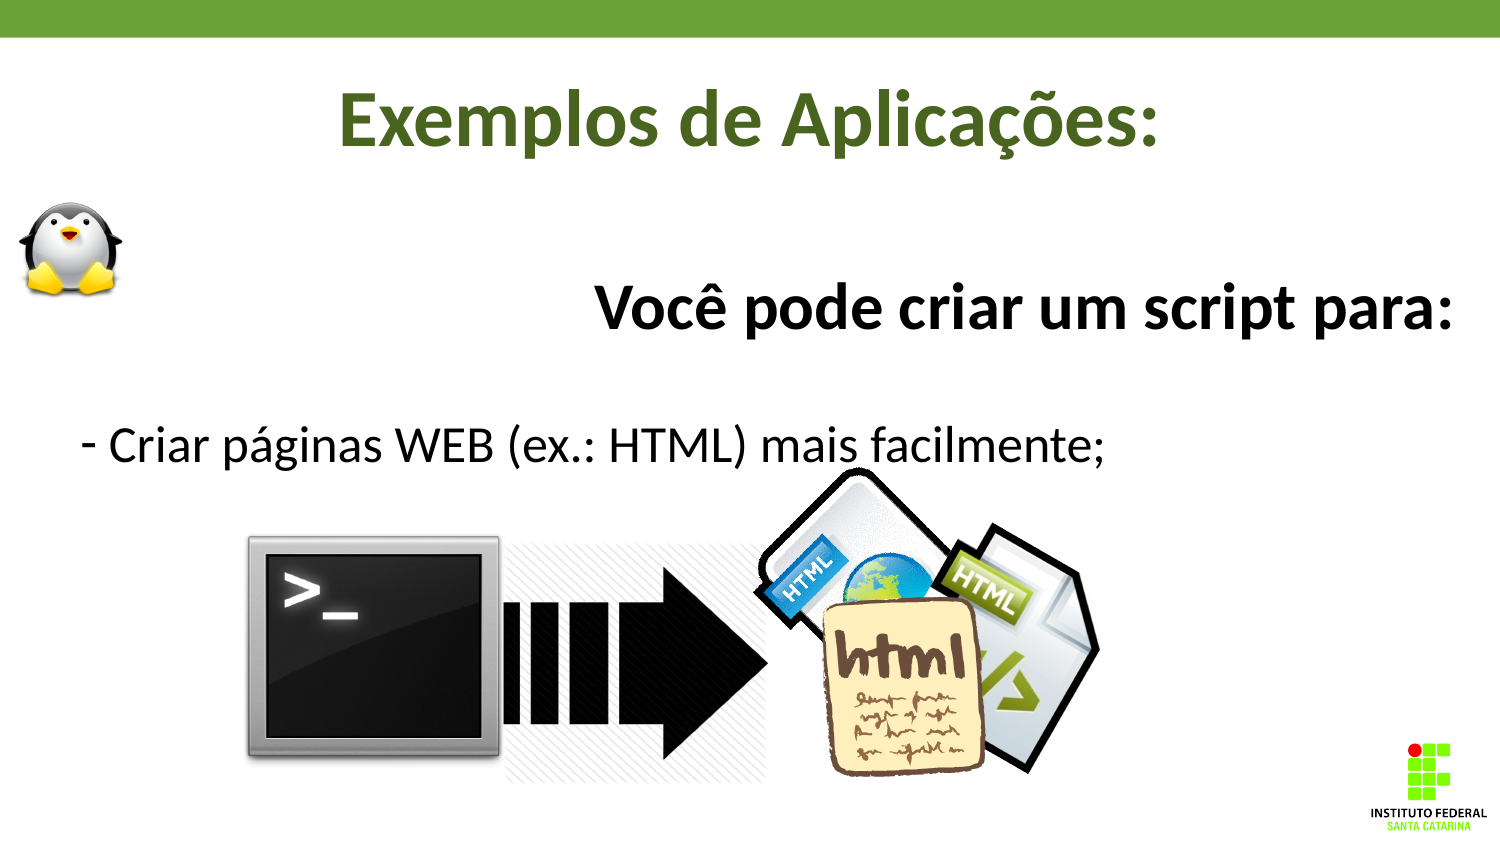

# Exemplos de Aplicações:
Você pode criar um script para:
 Criar páginas WEB (ex.: HTML) mais facilmente;